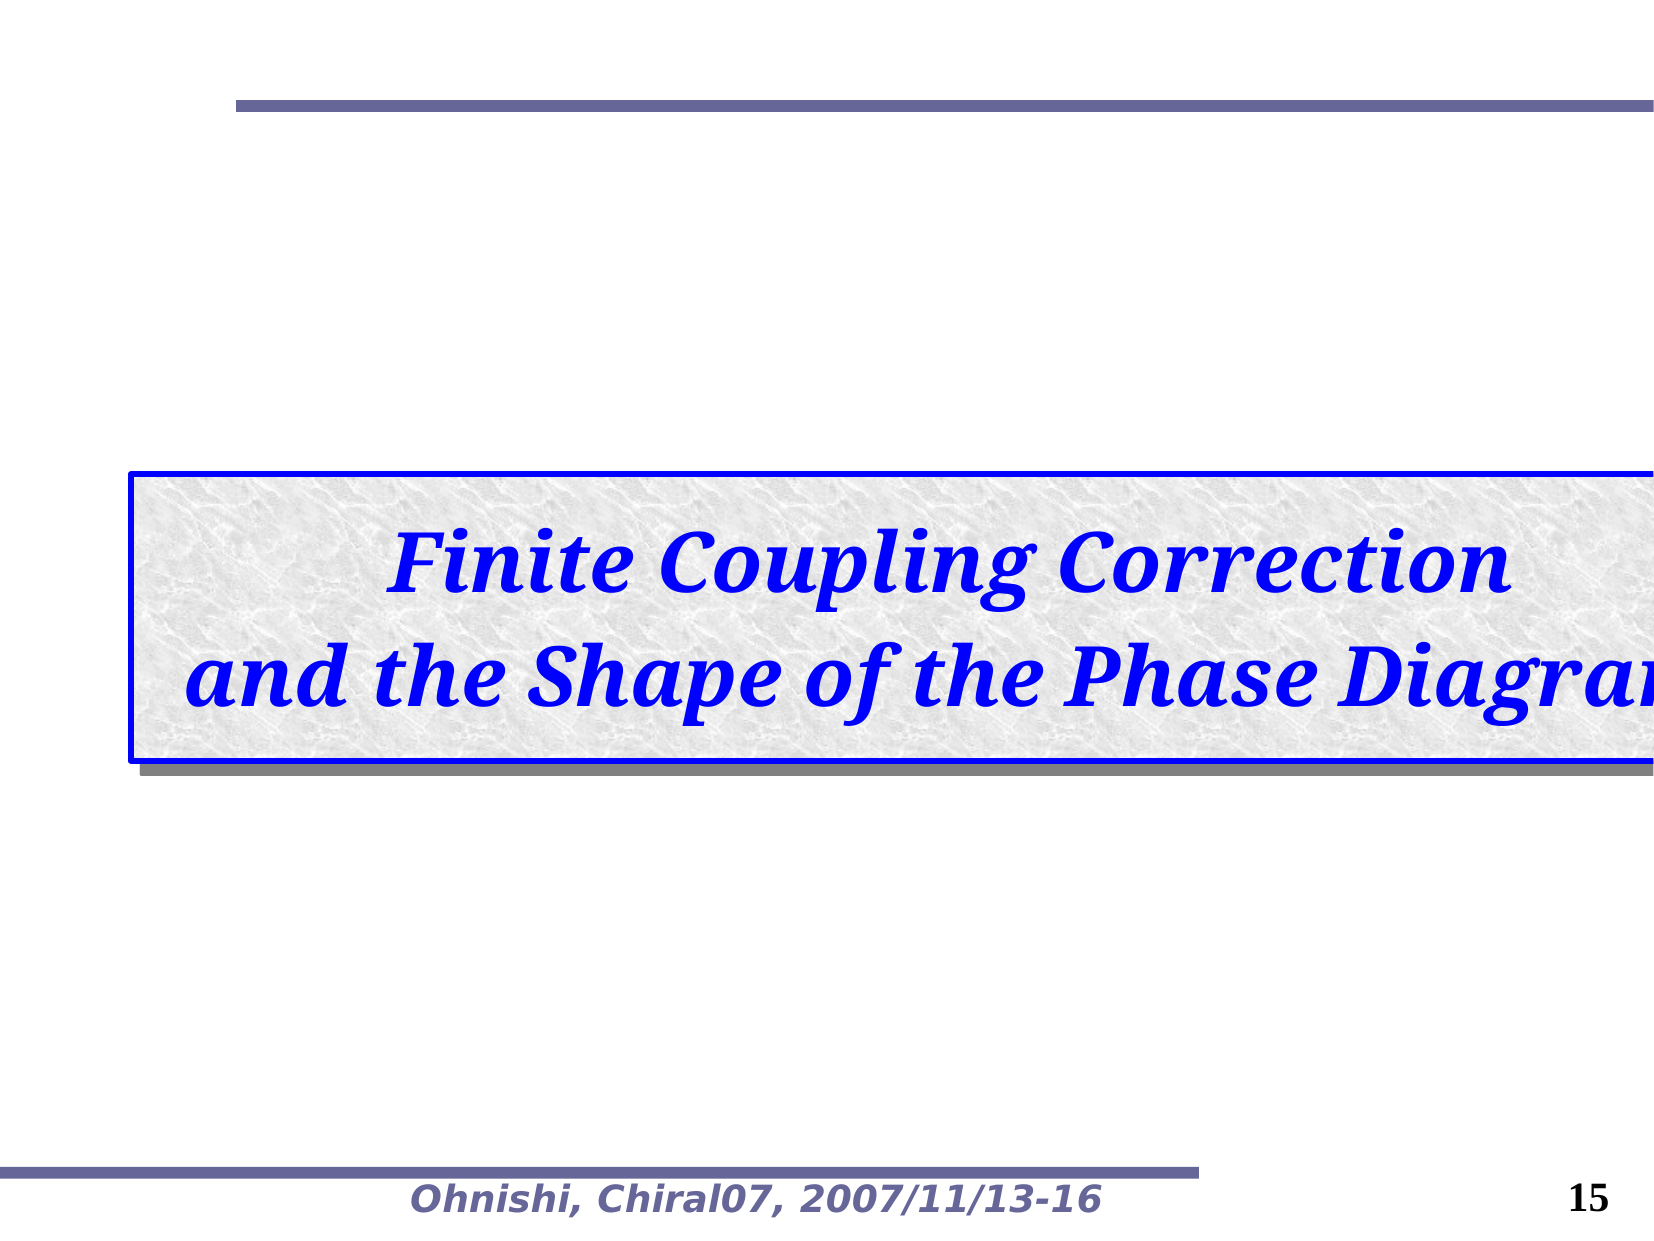

Finite Coupling Correction
and the Shape of the Phase Diagram